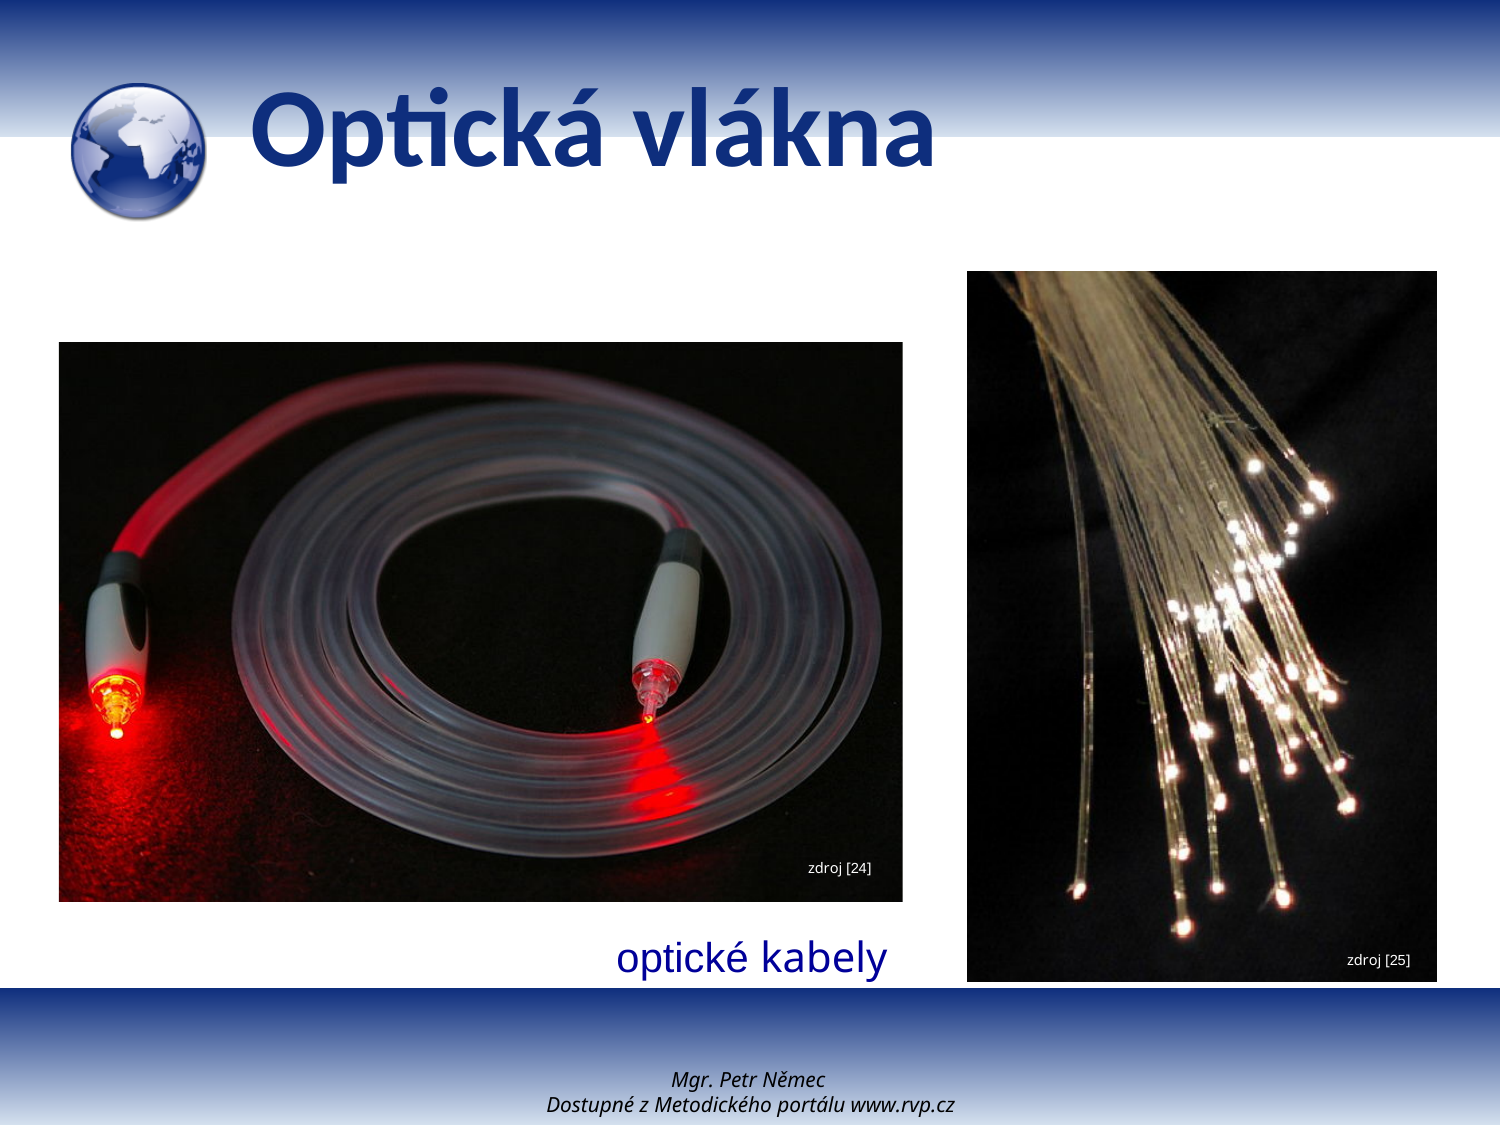

# Optická vlákna
zdroj [24]
zdroj [25]
optické kabely
zdroj [25]